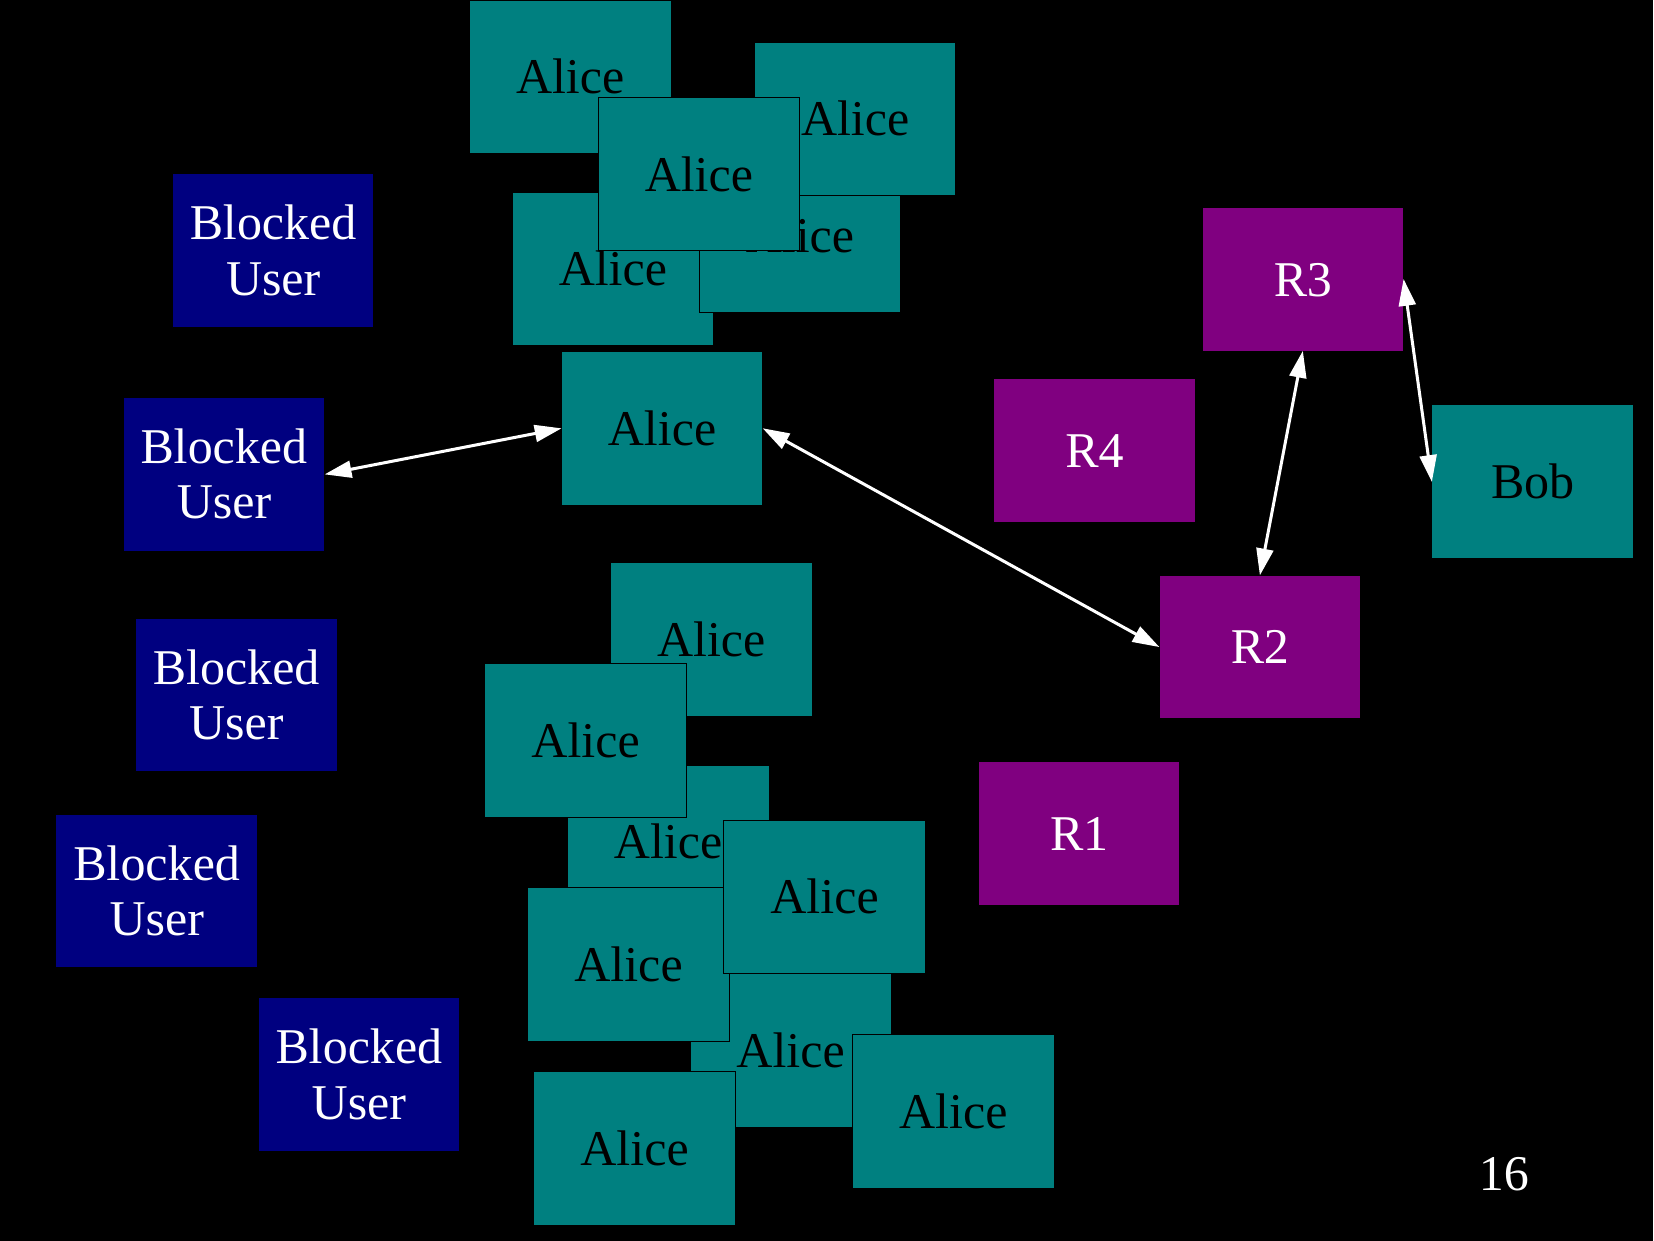

Alice
Alice
Alice
Alice
Blocked
User
Alice
R3
Alice
R4
Blocked
User
Bob
Alice
Alice
R2
Blocked
User
Alice
R1
Alice
Blocked
User
Alice
Alice
Alice
Blocked
User
Alice
Alice